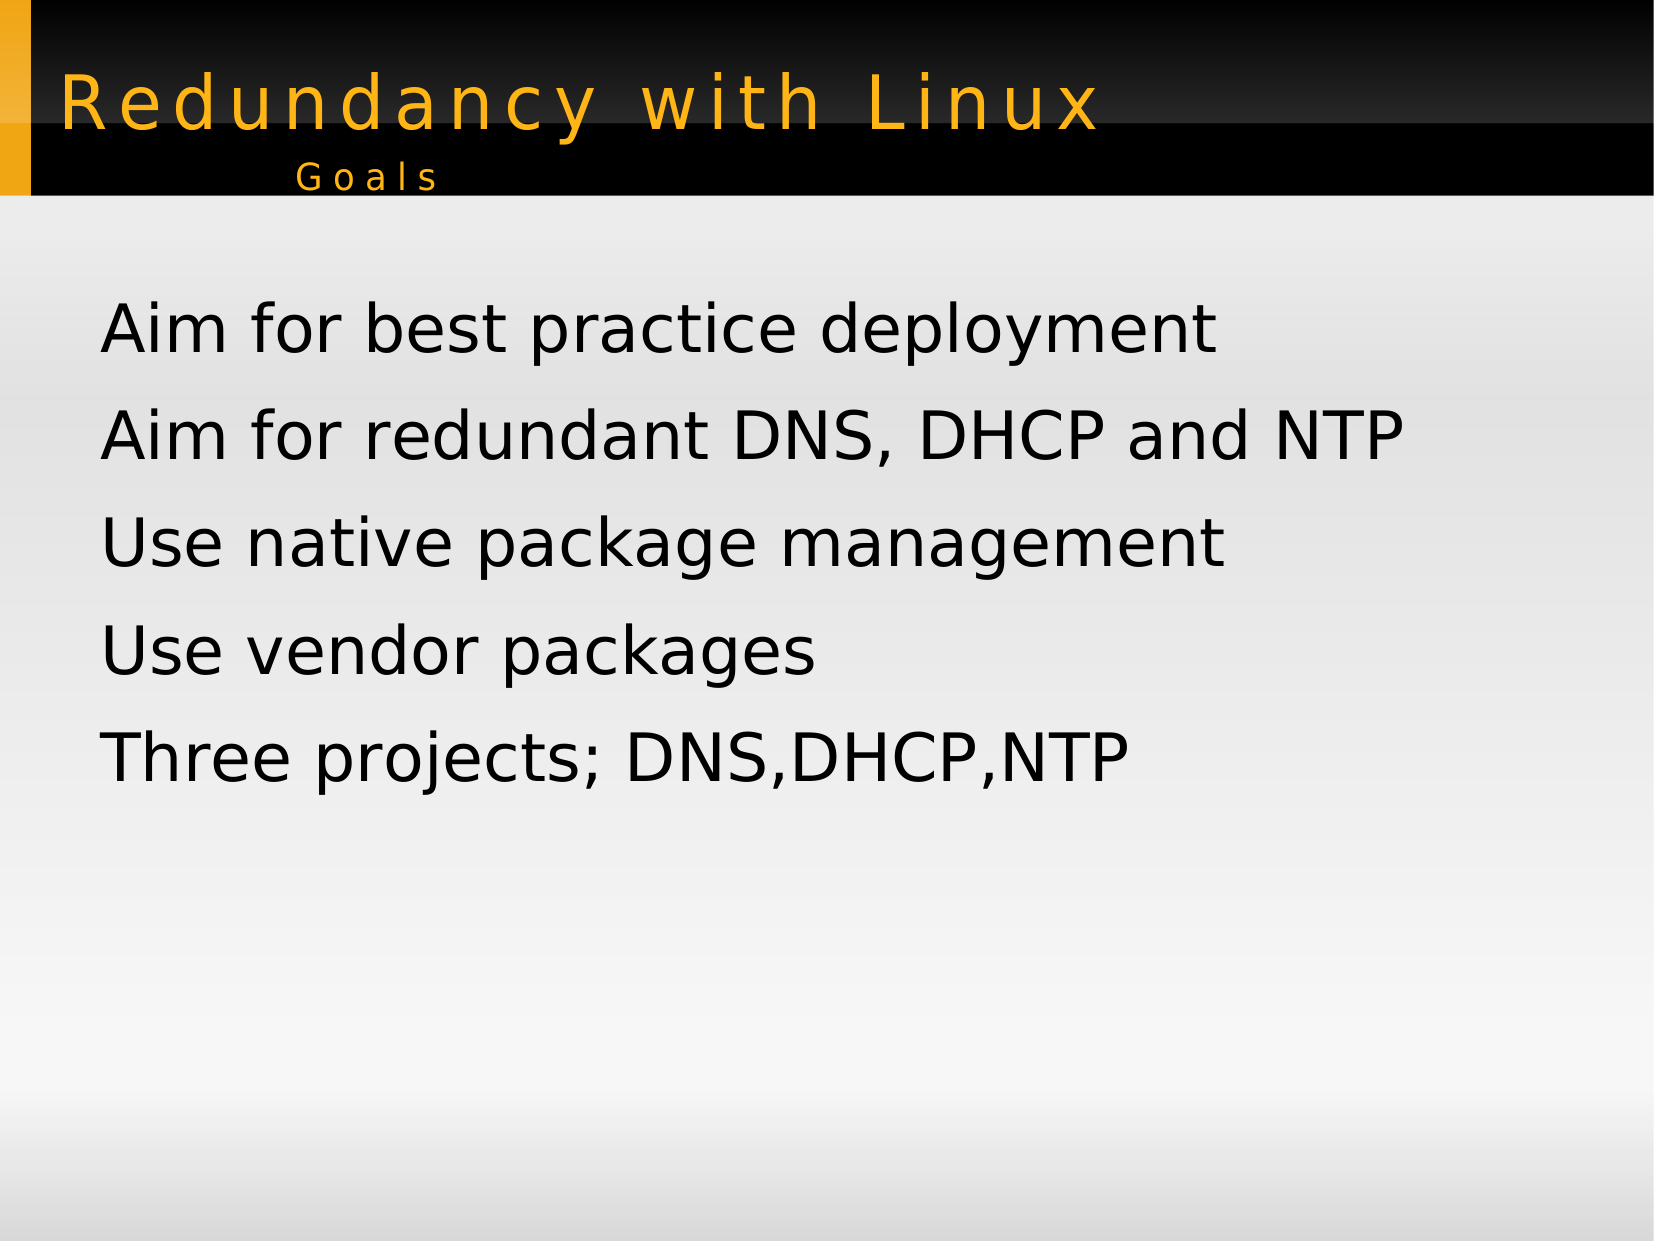

# Redundancy with Linux
Goals
Aim for best practice deployment
Aim for redundant DNS, DHCP and NTP
Use native package management
Use vendor packages
Three projects; DNS,DHCP,NTP